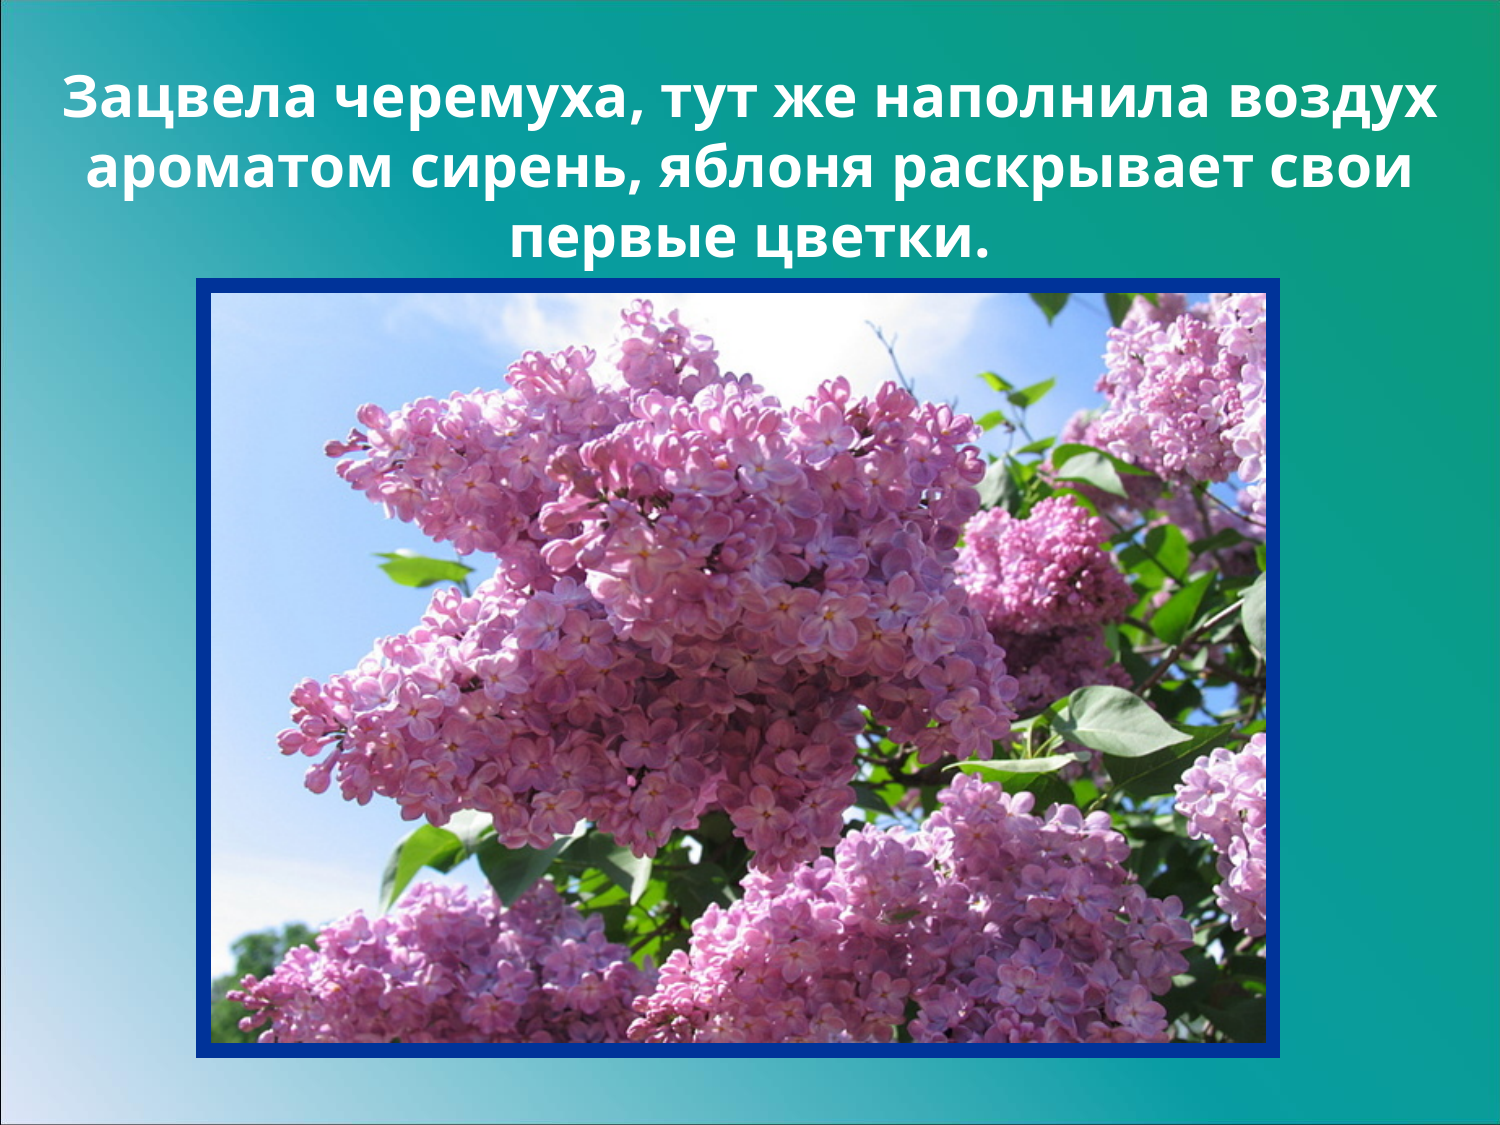

# Зацвела черемуха, тут же наполнила воздух ароматом сирень, яблоня раскрывает свои первые цветки.